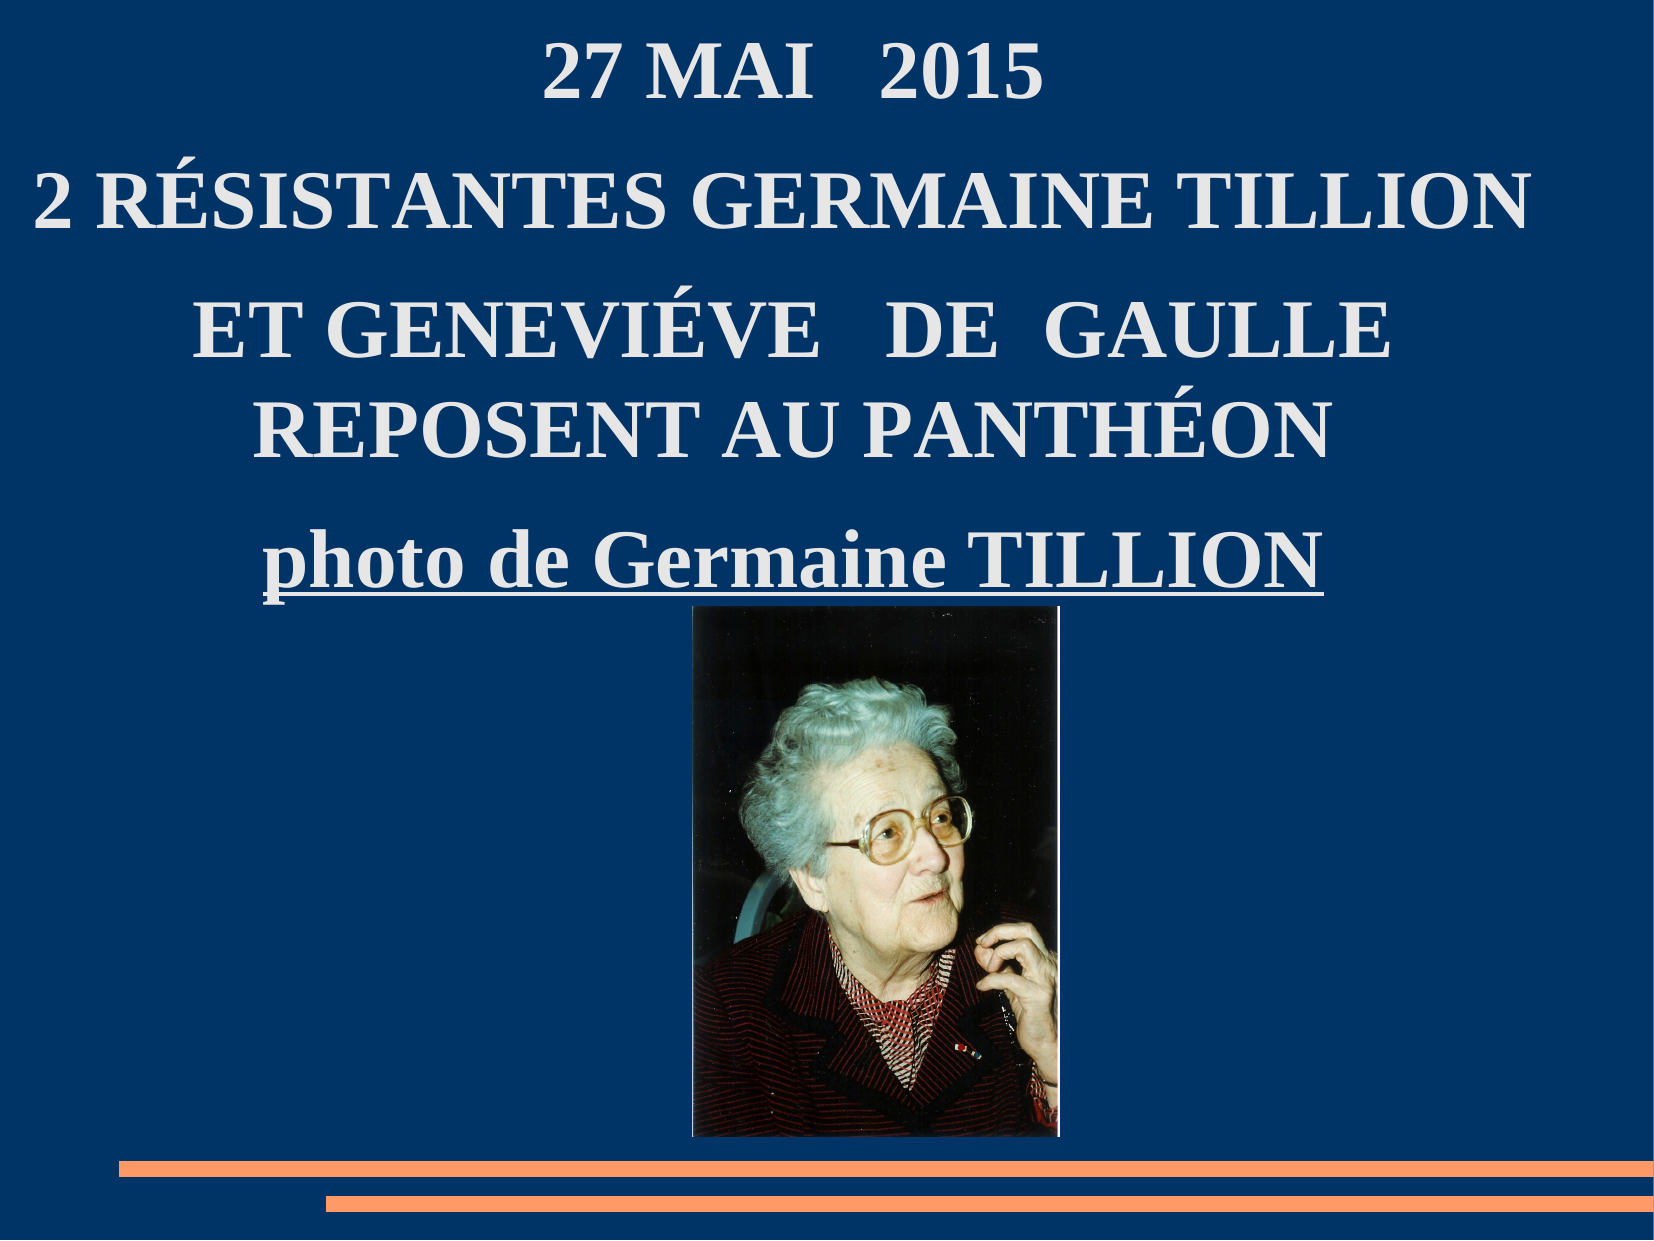

# 27 MAI 2015
2 RÉSISTANTES GERMAINE TILLION
ET GENEVIÉVE DE GAULLE REPOSENT AU PANTHÉON
photo de Germaine TILLION